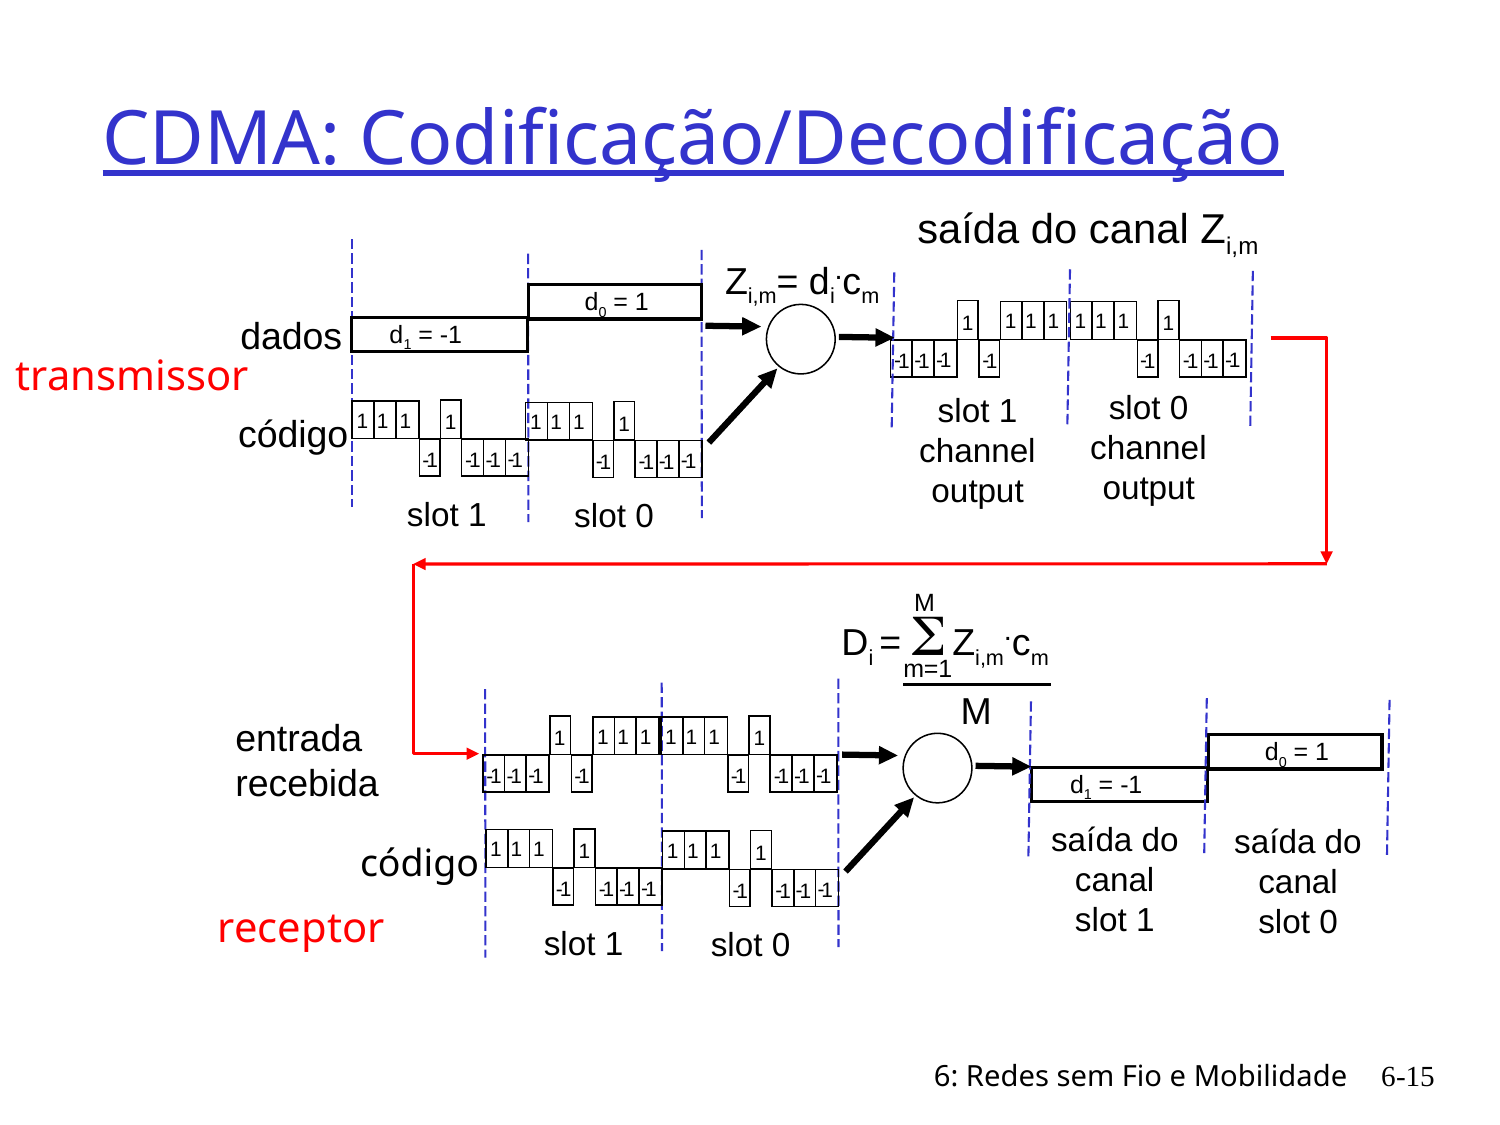

CDMA: Codificação/Decodificação
saída do canal Zi,m
Zi,m= di.cm
d1 = -1
1
1
1
1
-
1
-
1
-
1
-
1
d0 = 1
1
1
1
1
-
1
-
1
-
1
-
1
1
1
1
1
-
1
-
1
-
1
-
1
1
1
1
1
-
1
-
1
-
1
-
1
dados
transmissor
slot 0
channel
output
slot 1
channel
output
código
slot 1
slot 0
M
Di =  Zi,m.cm
m=1
M
entrada
recebida
1
1
1
1
-
1
-
1
-
1
-
1
1
1
1
1
-
1
-
1
-
1
-
1
1
1
1
1
-
1
-
1
-
1
-
1
1
1
1
1
-
1
-
1
-
1
-
1
d0 = 1
d1 = -1
saída do
canal
slot 1
saída do
canal
slot 0
código
receptor
slot 1
slot 0
6: Redes sem Fio e Mobilidade